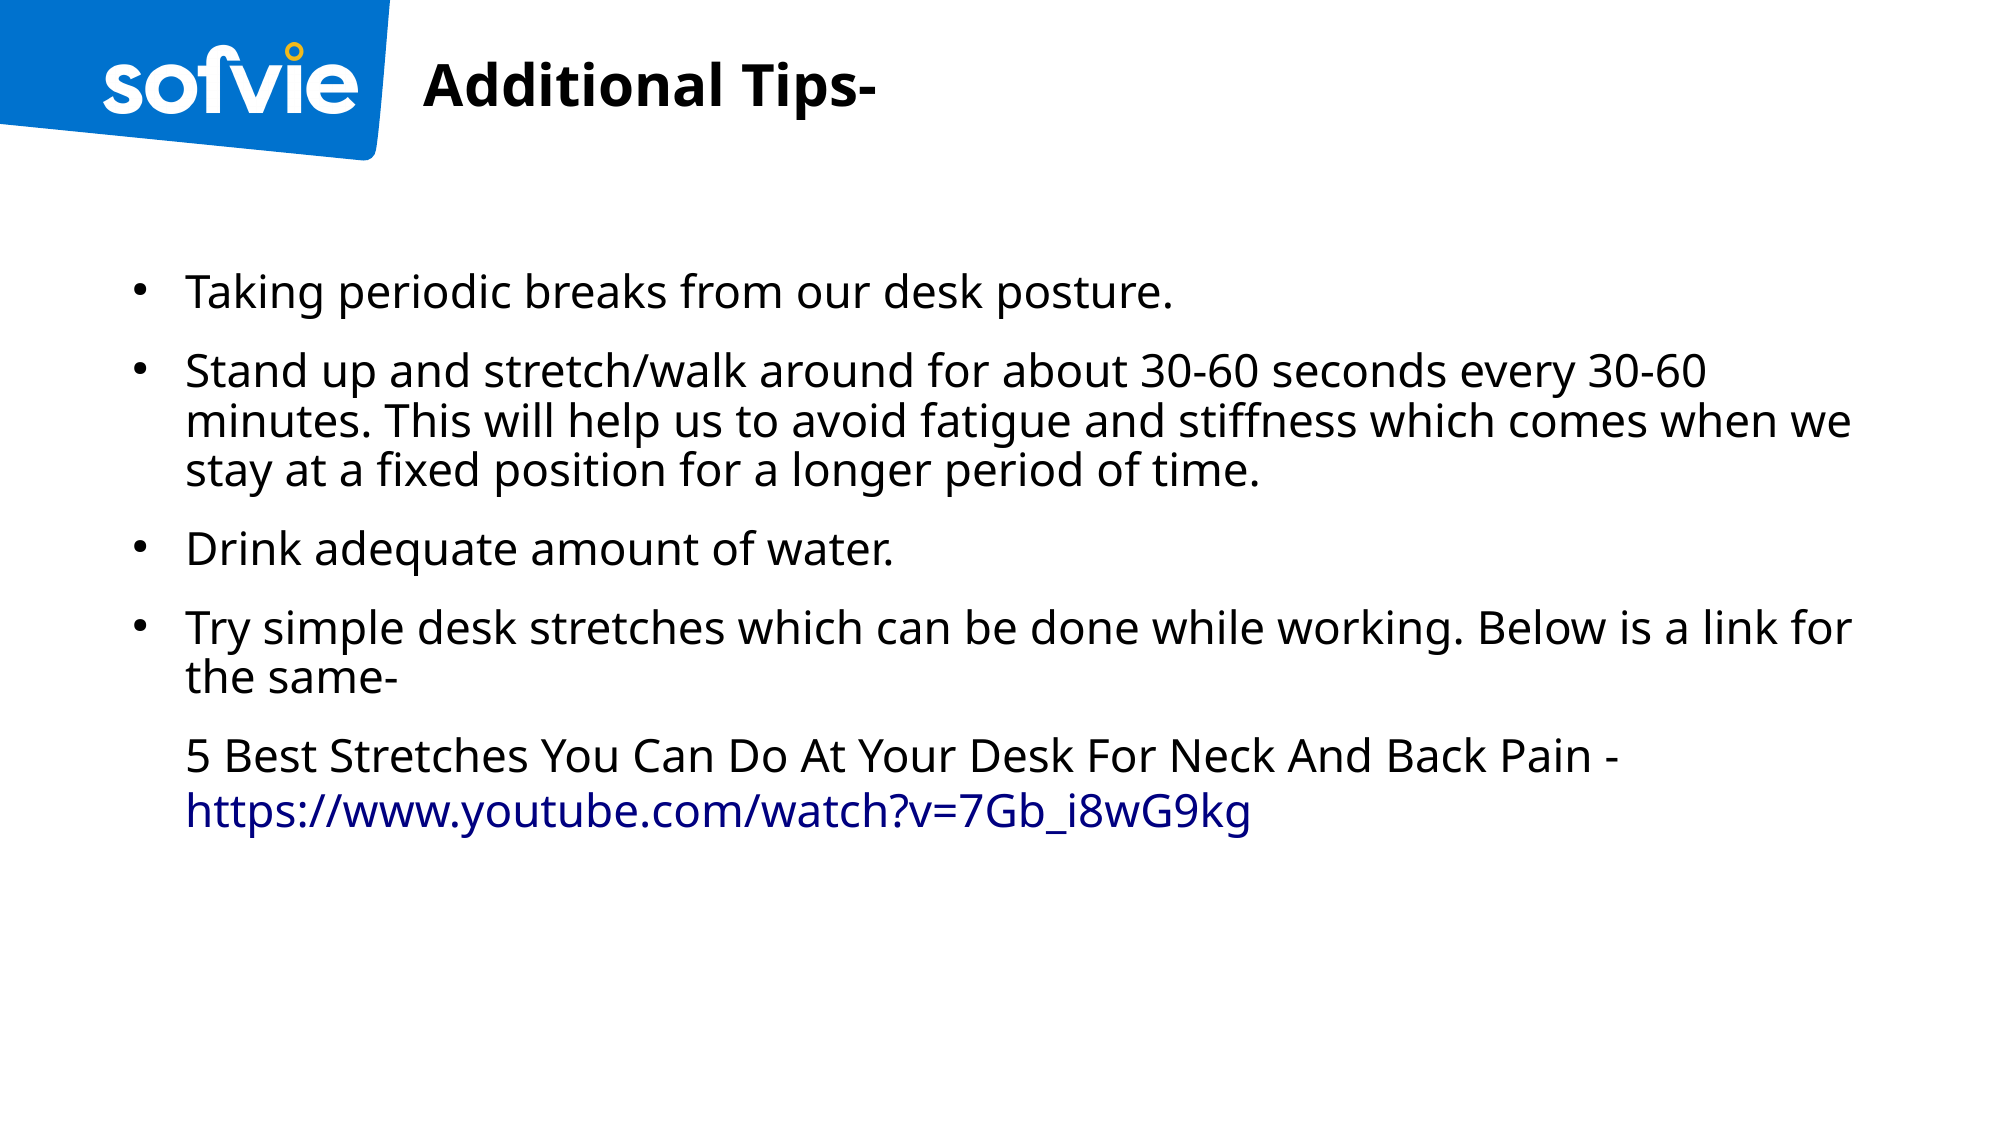

Additional Tips-
# Taking periodic breaks from our desk posture.
Stand up and stretch/walk around for about 30-60 seconds every 30-60 minutes. This will help us to avoid fatigue and stiffness which comes when we stay at a fixed position for a longer period of time.
Drink adequate amount of water.
Try simple desk stretches which can be done while working. Below is a link for the same-
5 Best Stretches You Can Do At Your Desk For Neck And Back Pain - https://www.youtube.com/watch?v=7Gb_i8wG9kg